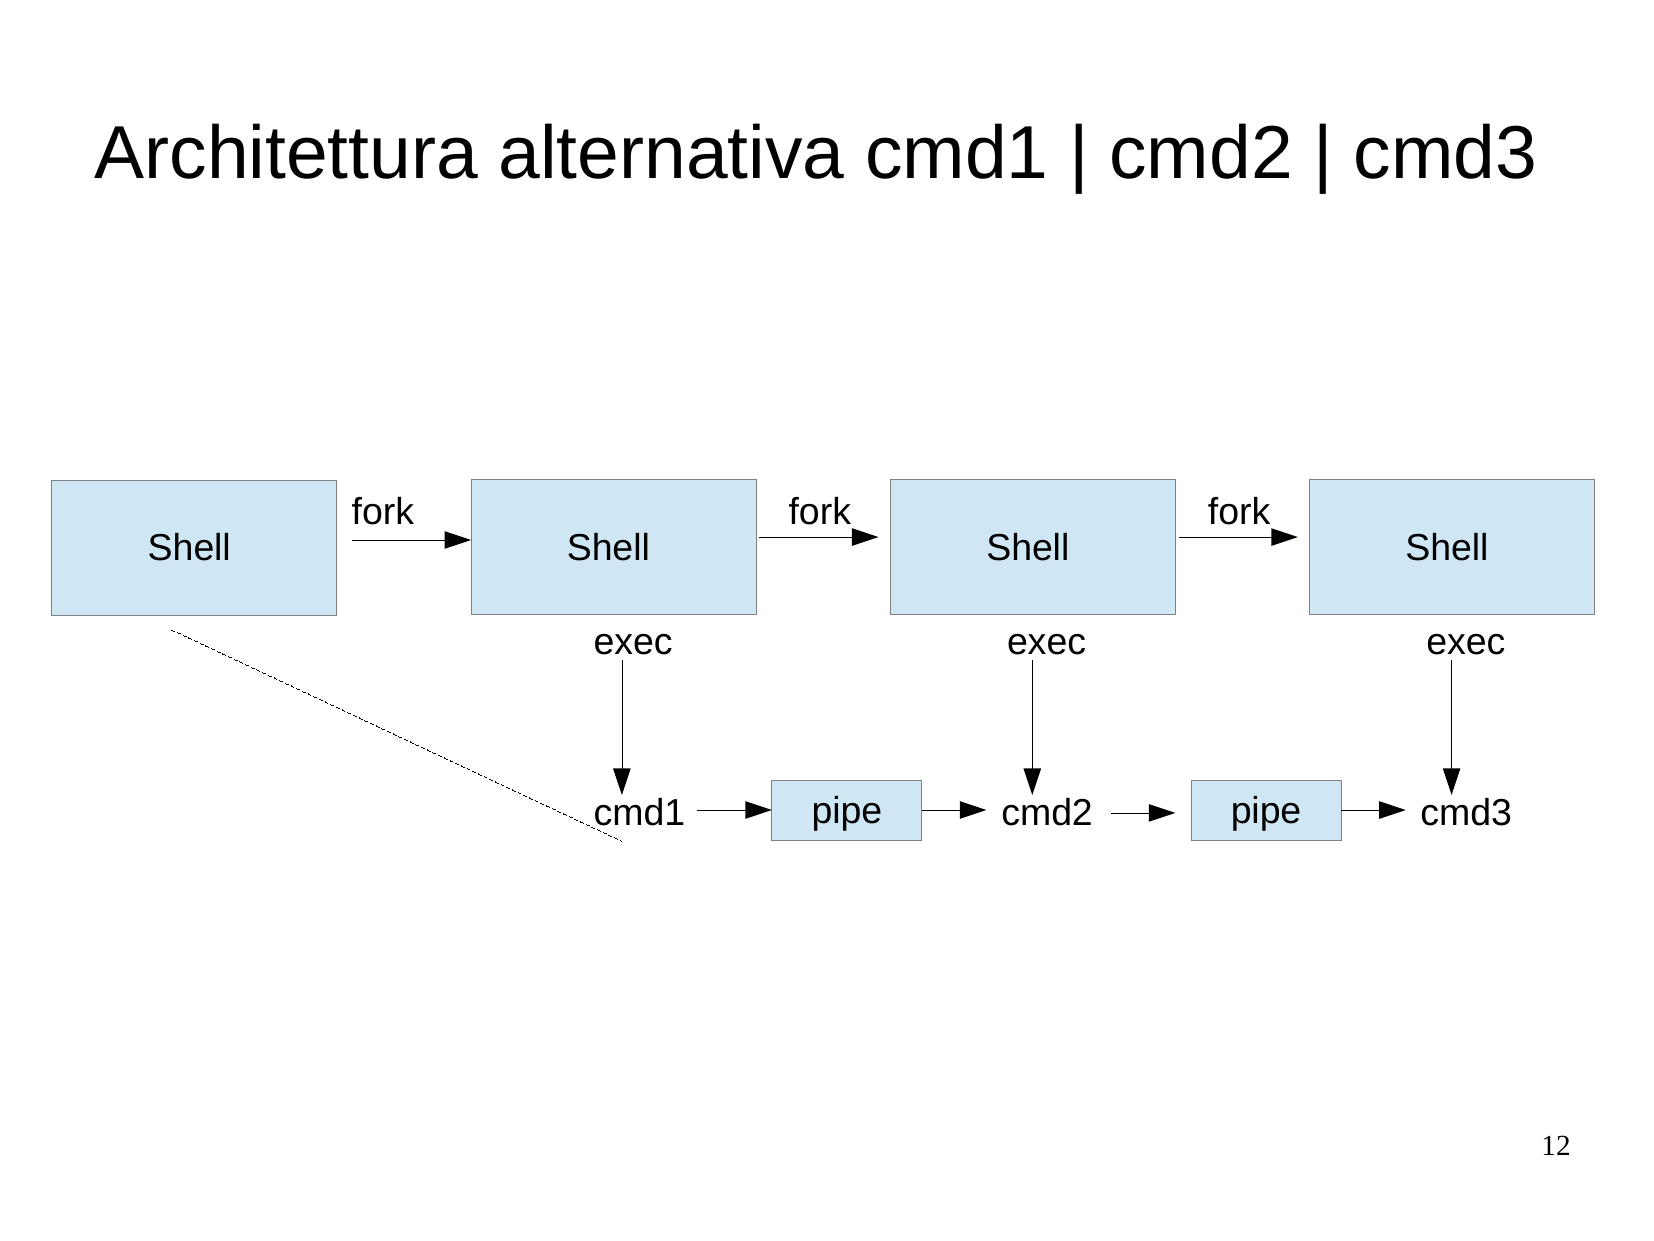

# Architettura alternativa cmd1 | cmd2 | cmd3
Shell
Shell
Shell
Shell
fork
fork
fork
exec
exec
exec
pipe
pipe
cmd1
cmd2
cmd3
12